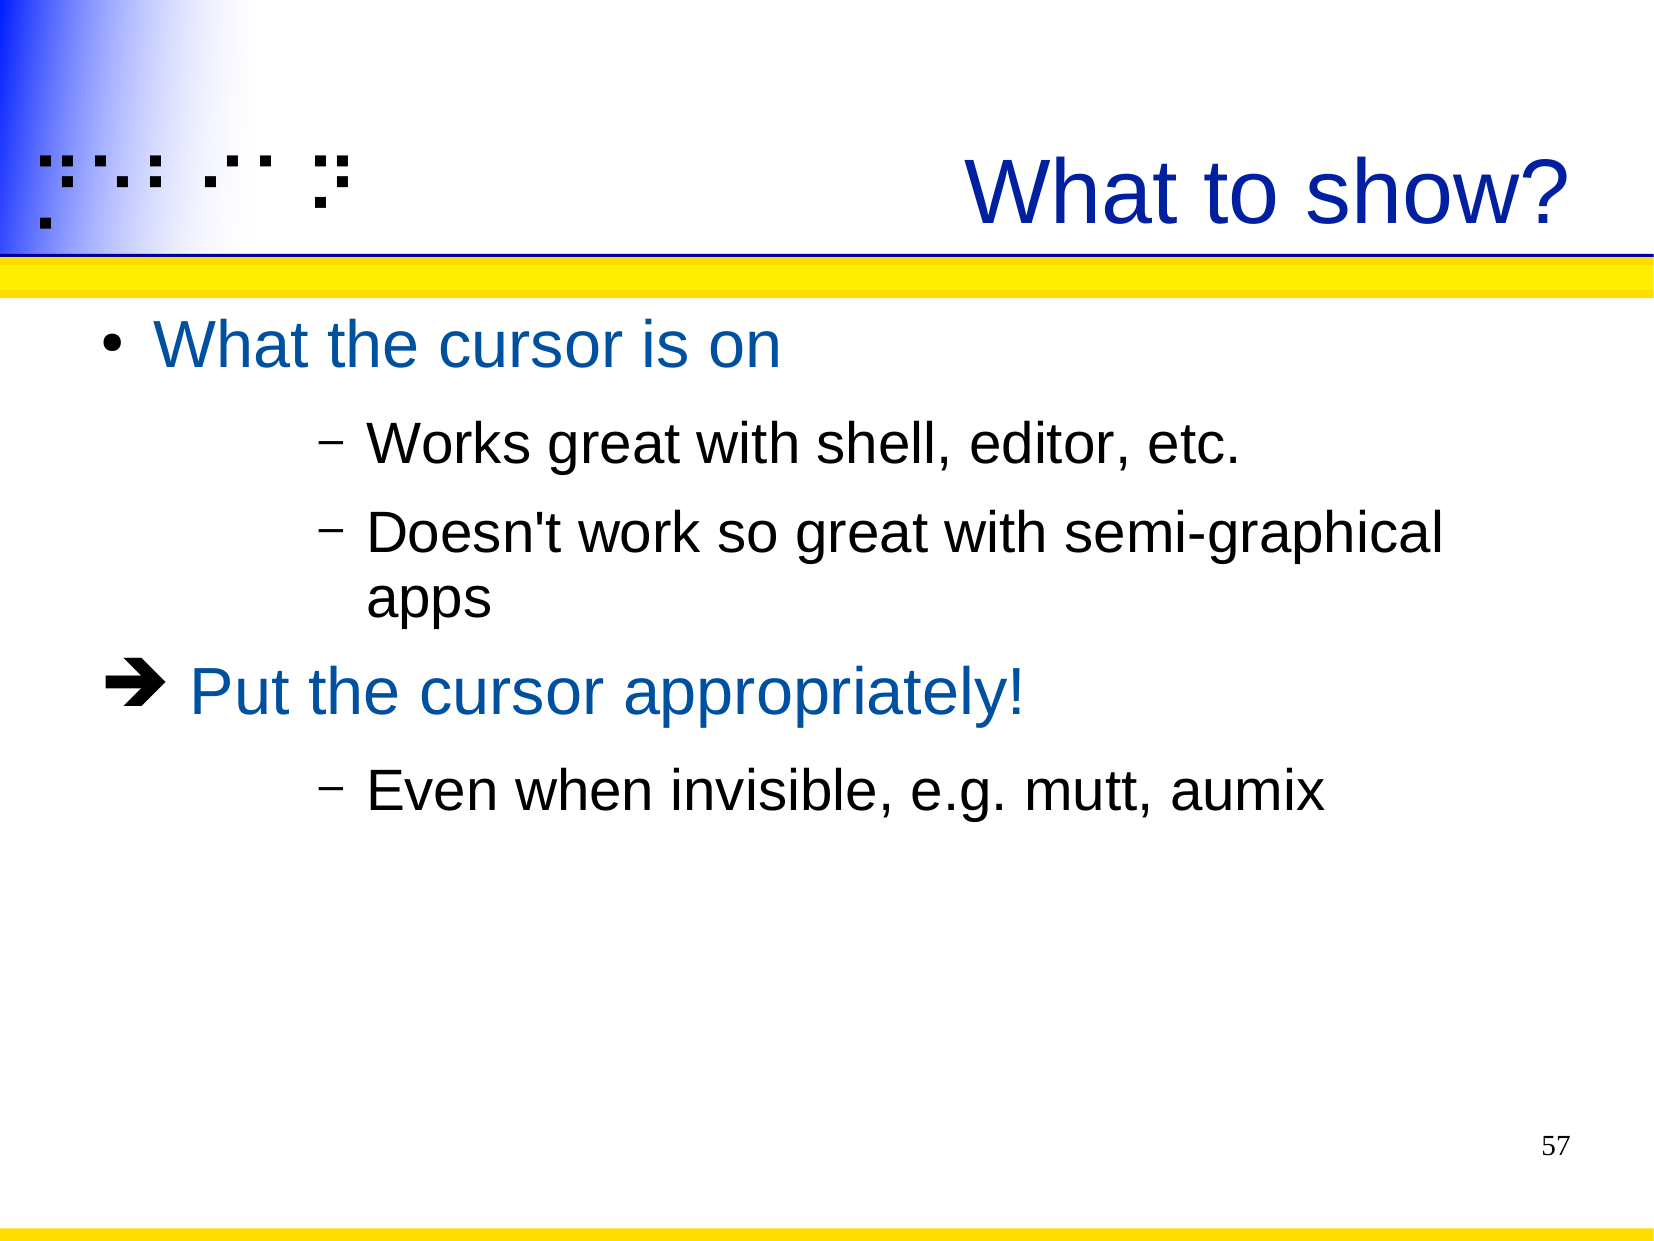

# What to show?
What the cursor is on
Works great with shell, editor, etc.
Doesn't work so great with semi-graphical apps
 Put the cursor appropriately!
Even when invisible, e.g. mutt, aumix
57